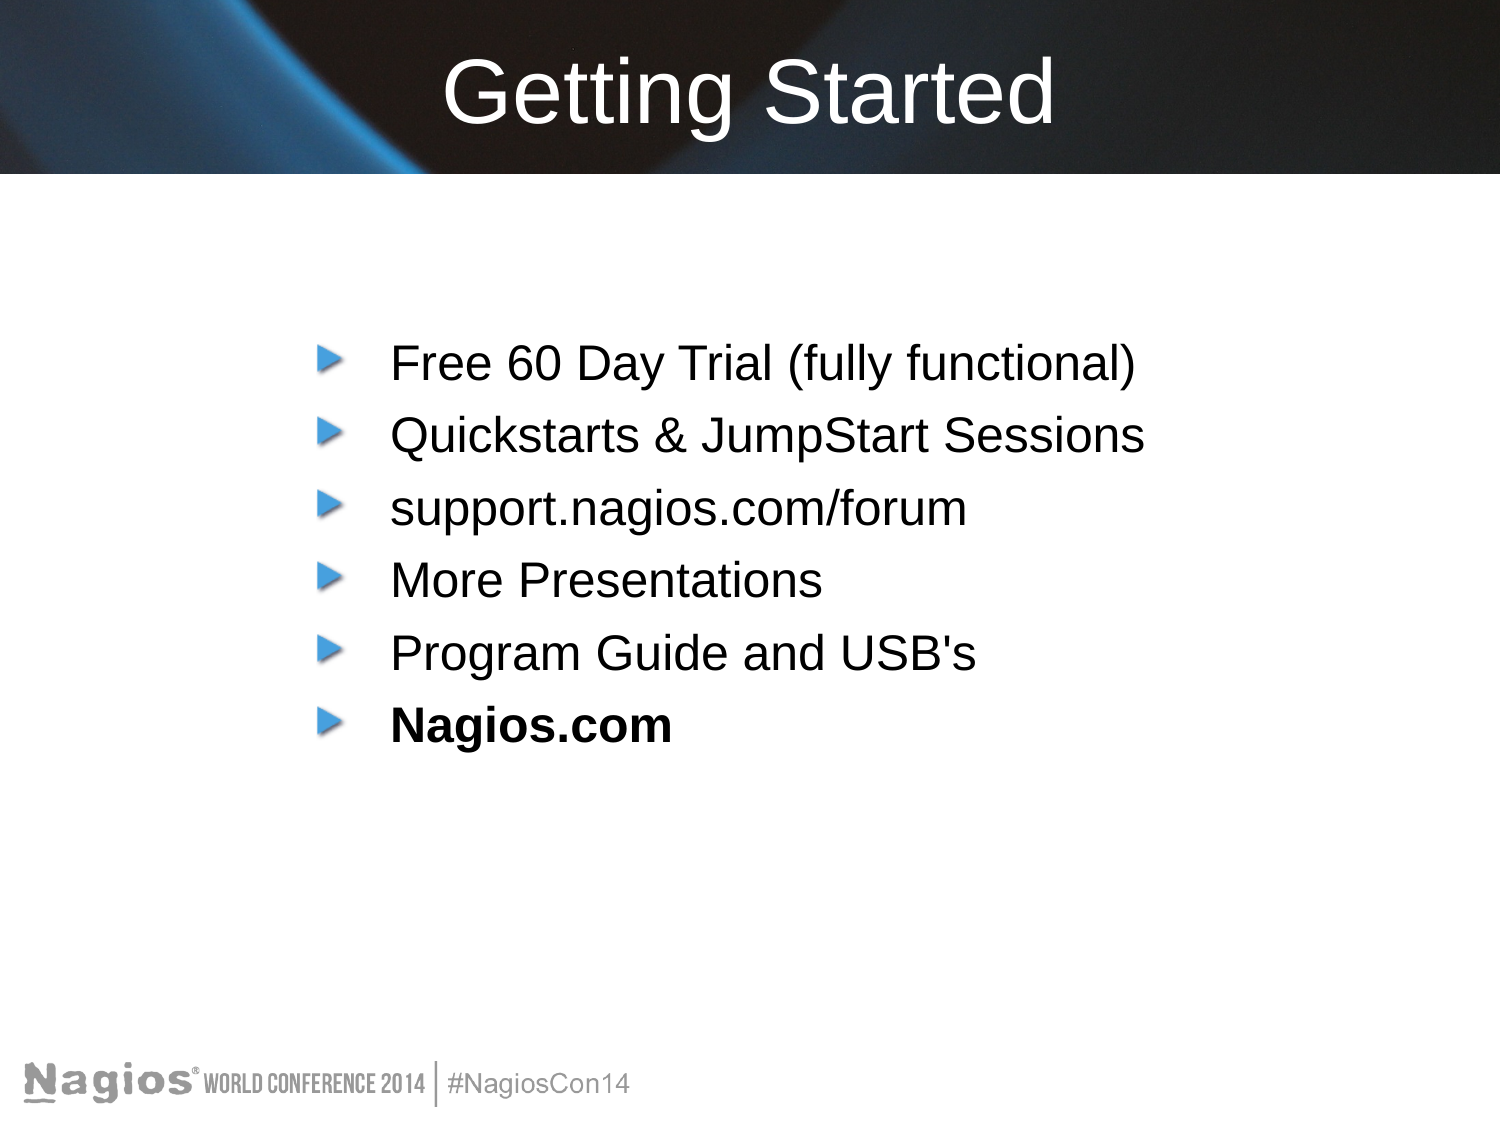

# Getting Started
 Free 60 Day Trial (fully functional)
	Quickstarts & JumpStart Sessions
 support.nagios.com/forum
	More Presentations
	Program Guide and USB's
	Nagios.com